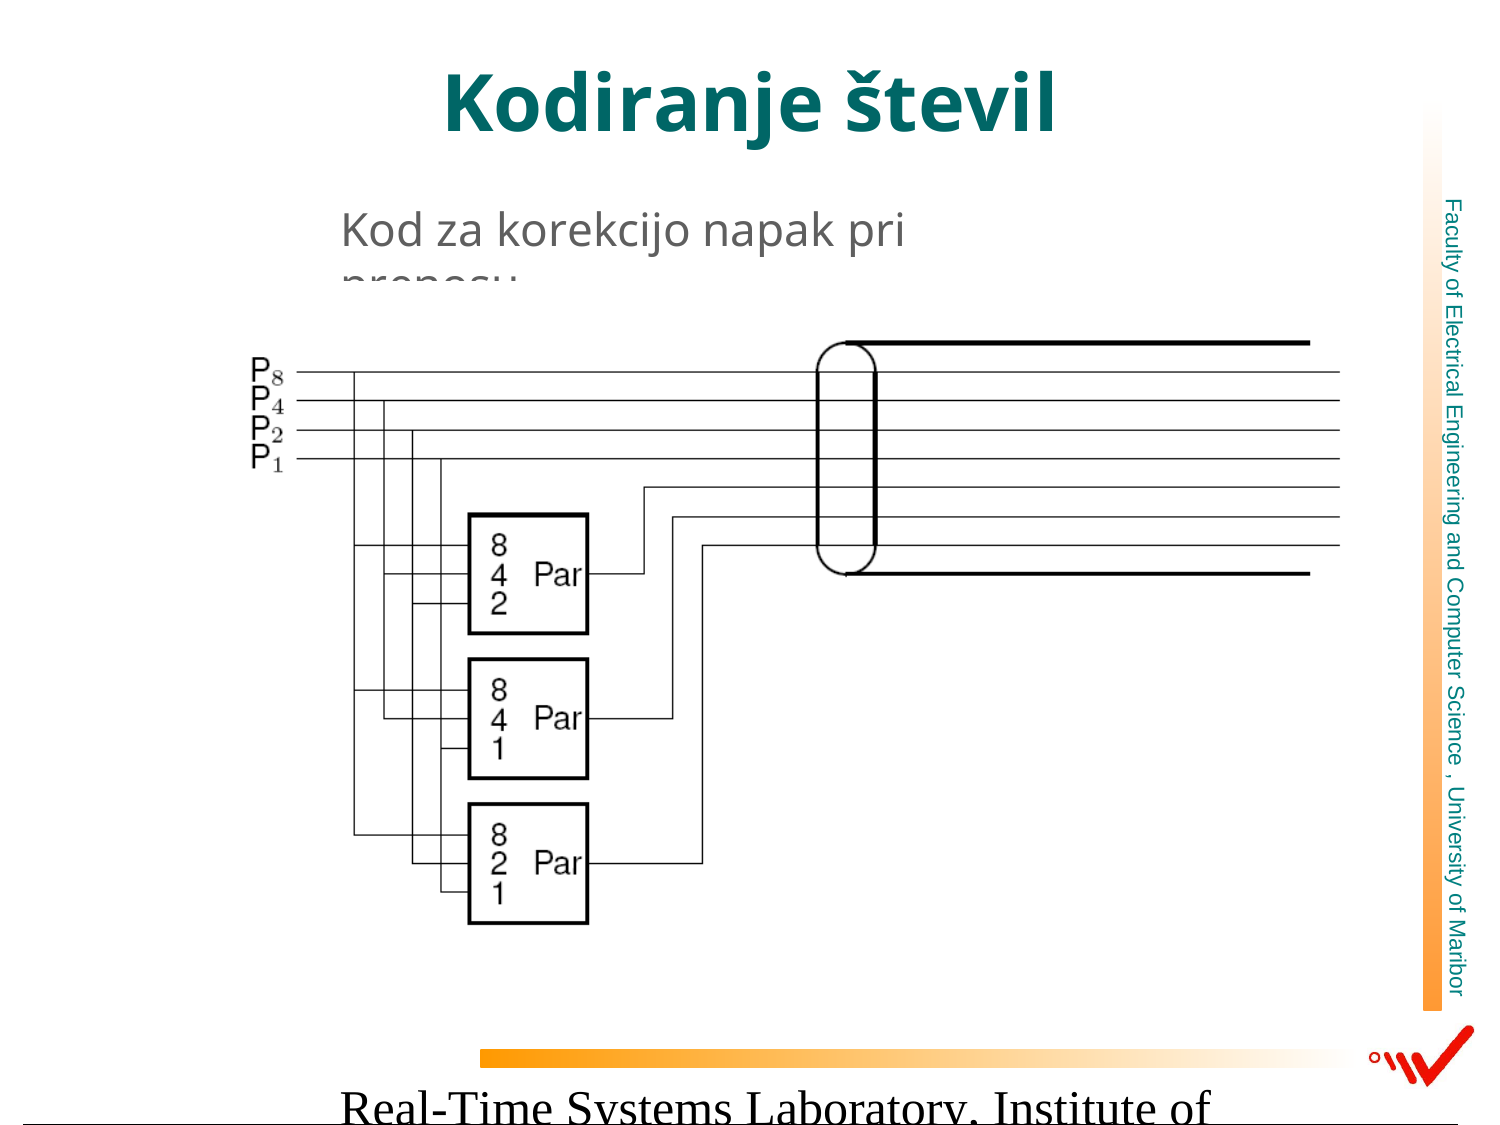

# Kodiranje števil
Kod za korekcijo napak pri prenosu